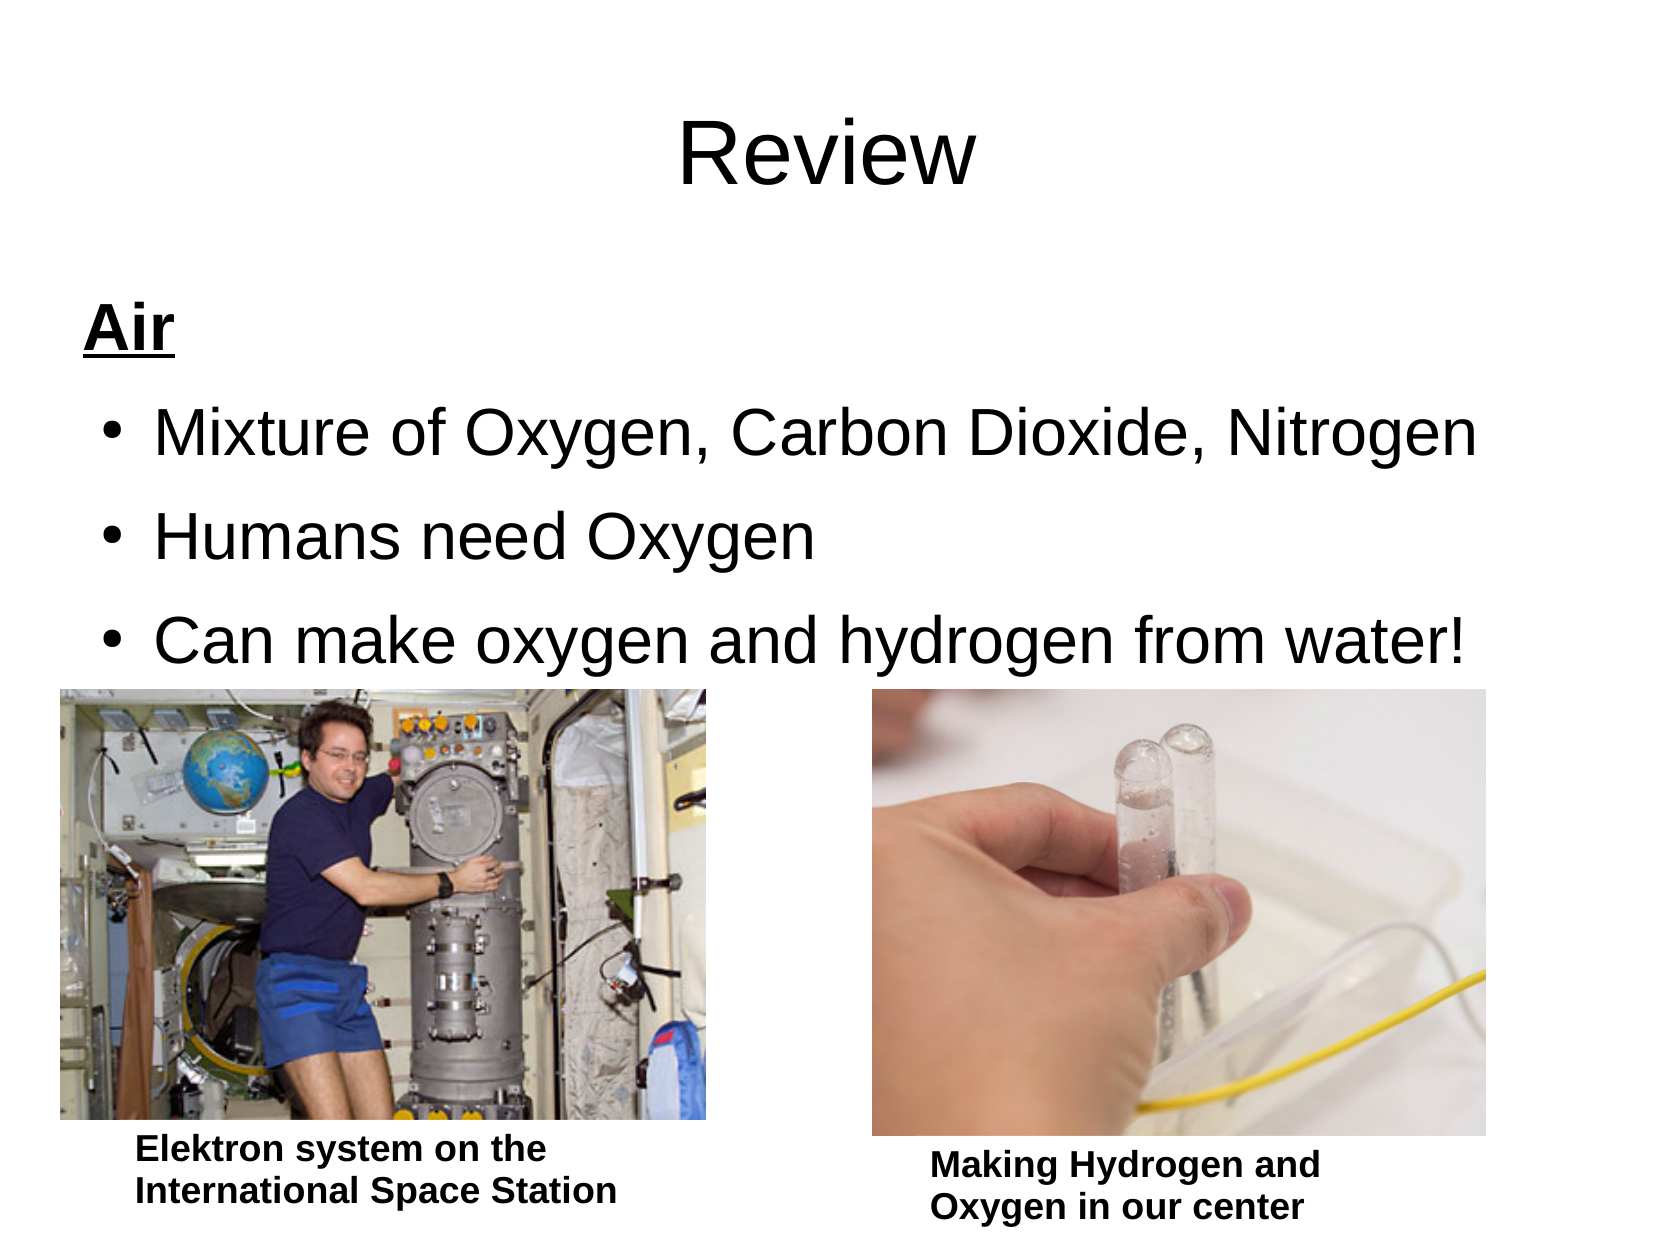

# Review
Air
Mixture of Oxygen, Carbon Dioxide, Nitrogen
Humans need Oxygen
Can make oxygen and hydrogen from water!
Elektron system on the International Space Station
Making Hydrogen and Oxygen in our center